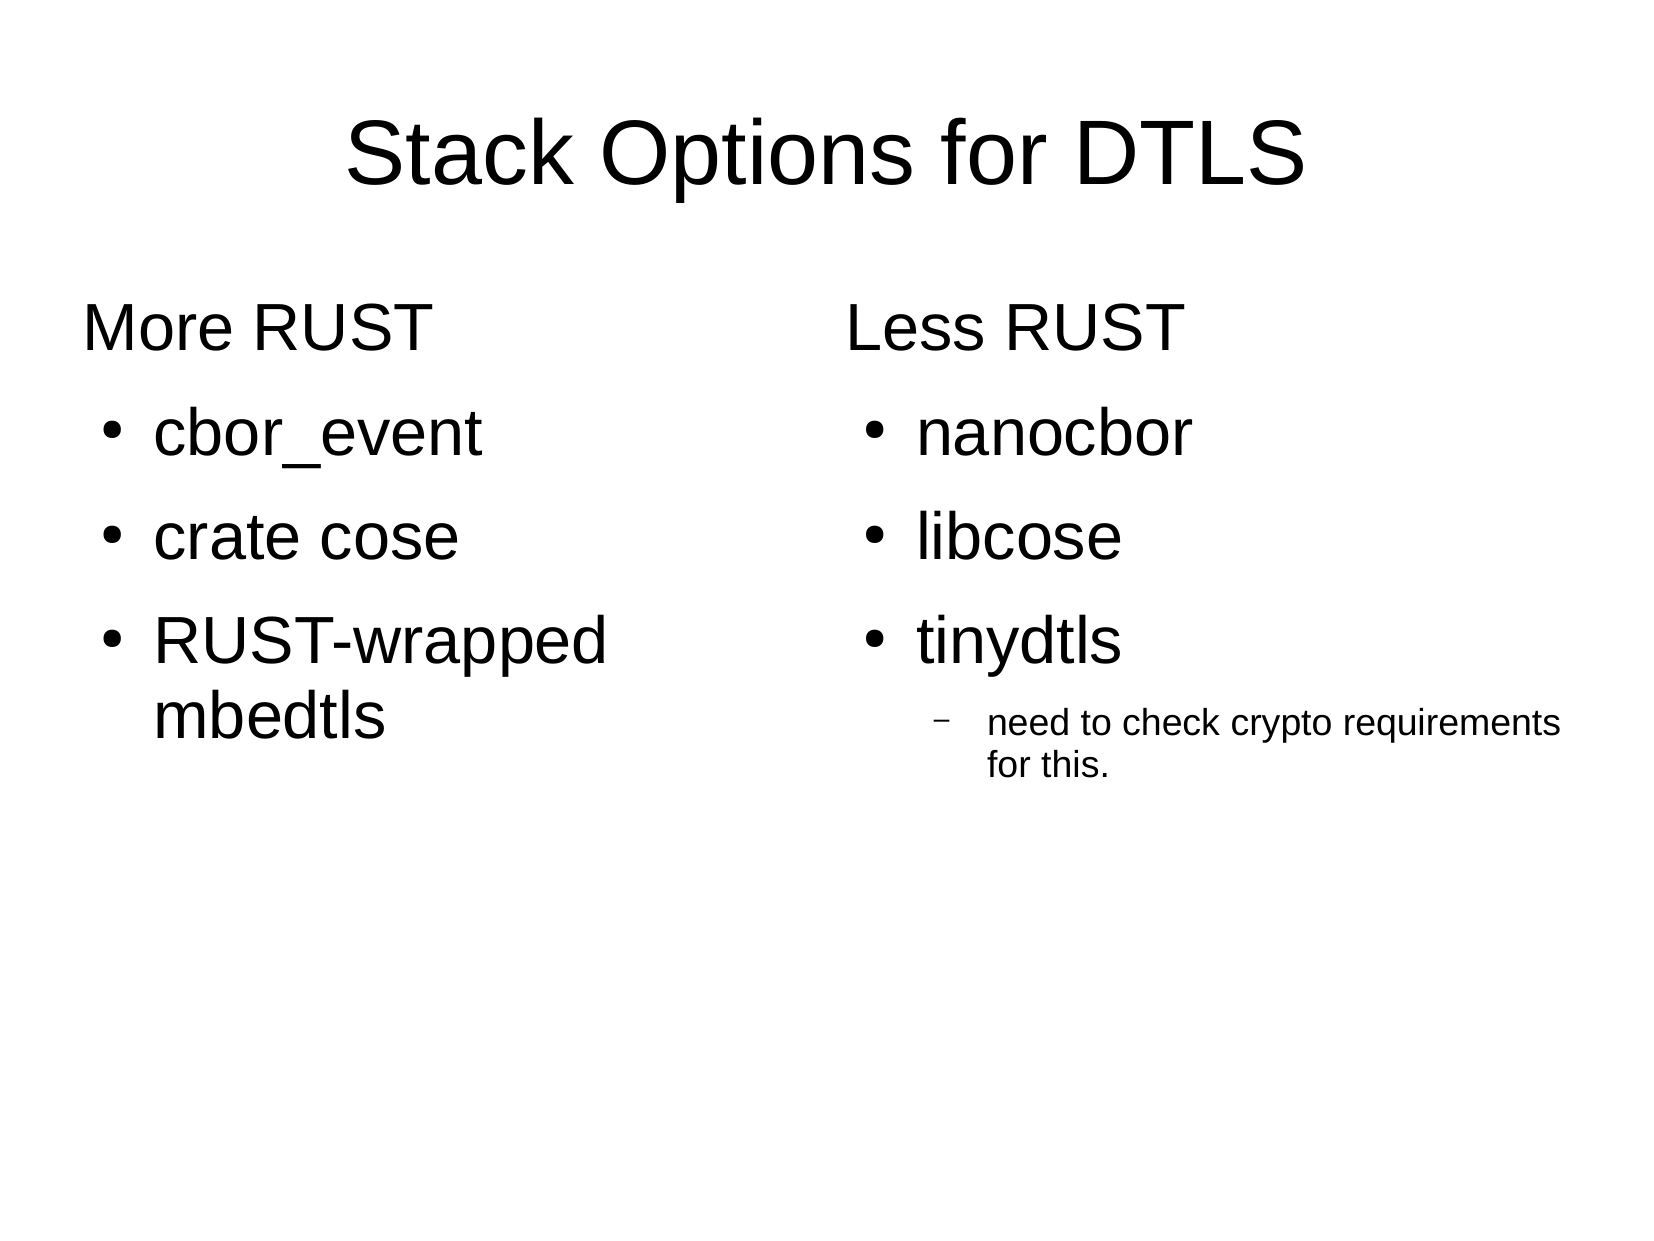

# Stack Options for DTLS
More RUST
cbor_event
crate cose
RUST-wrapped mbedtls
Less RUST
nanocbor
libcose
tinydtls
need to check crypto requirements for this.